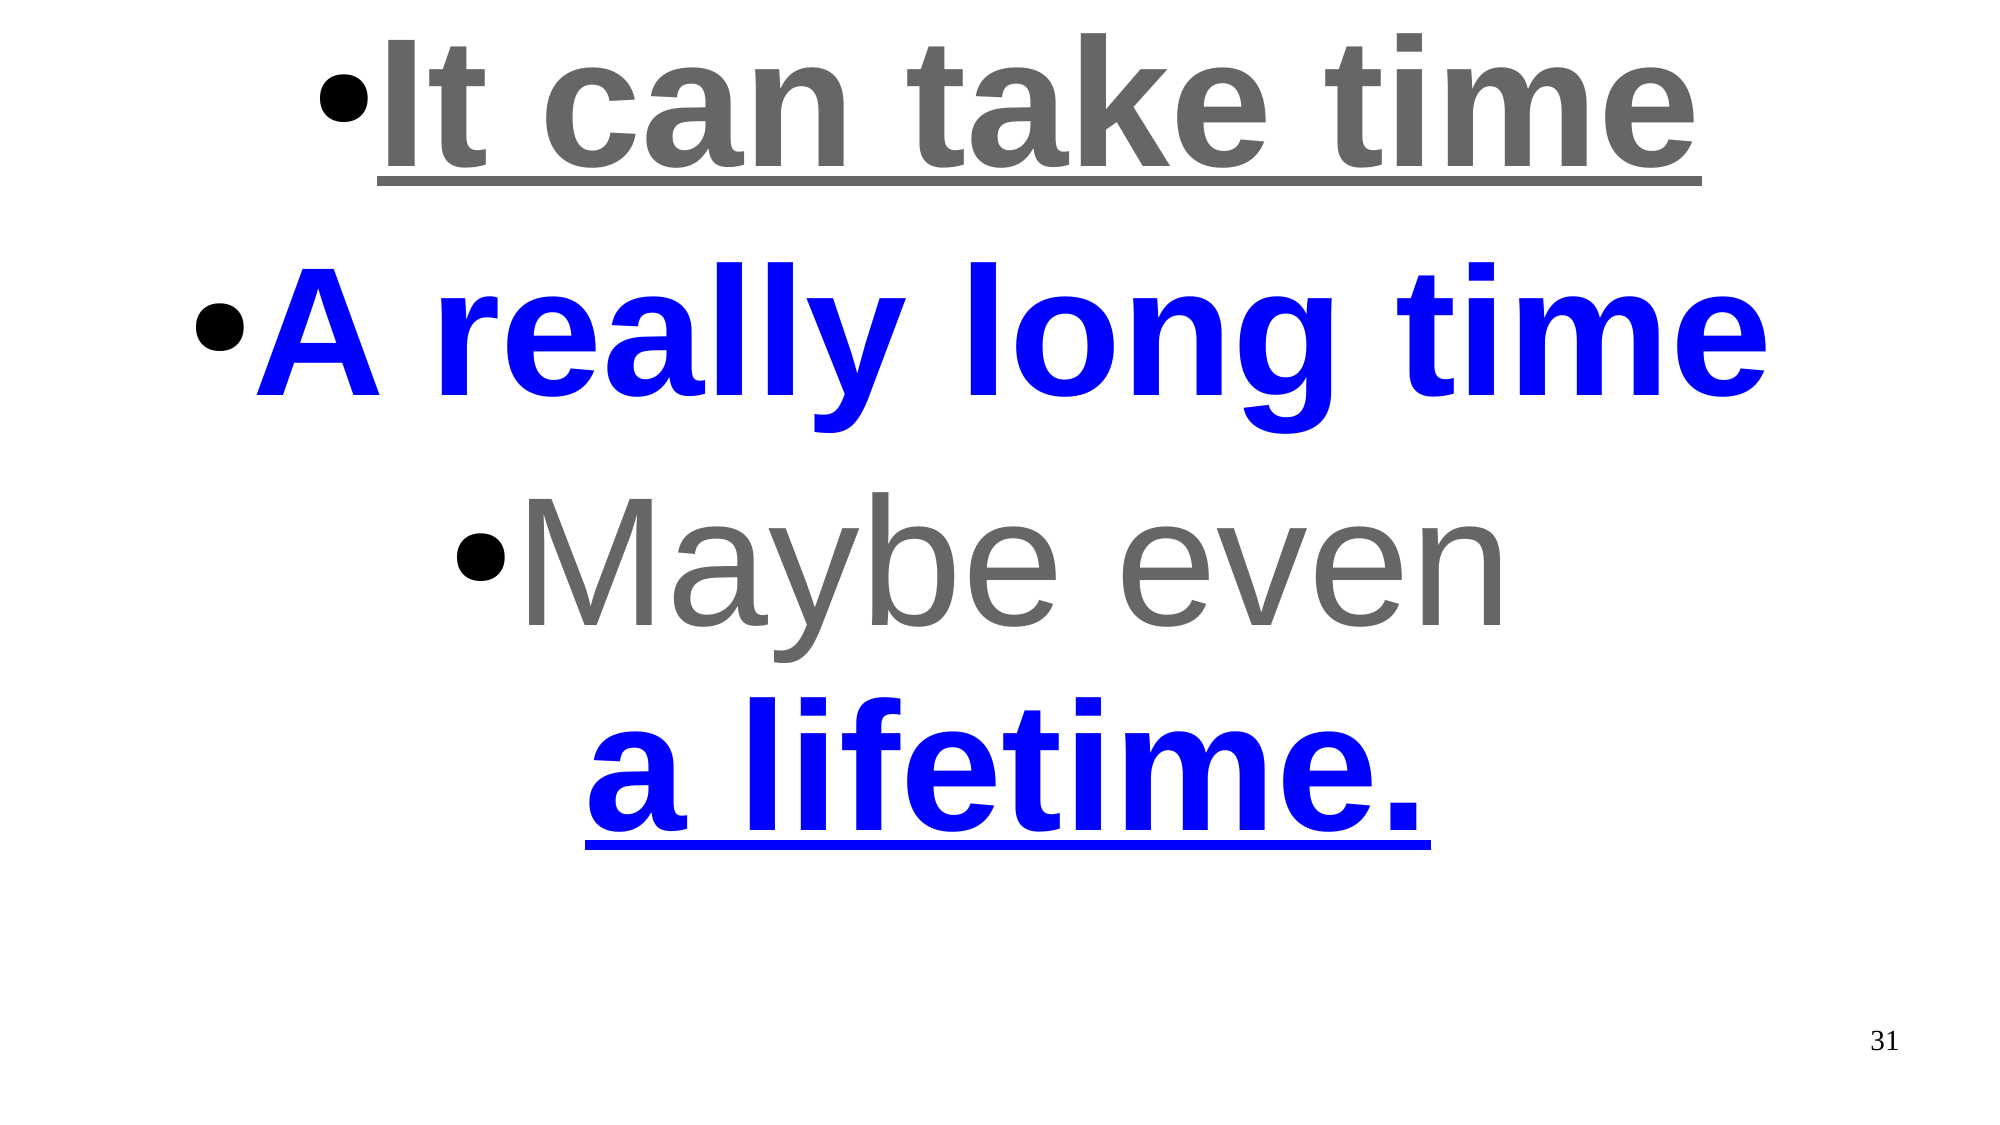

# It can take time
A really long time
Maybe even
a lifetime.
31